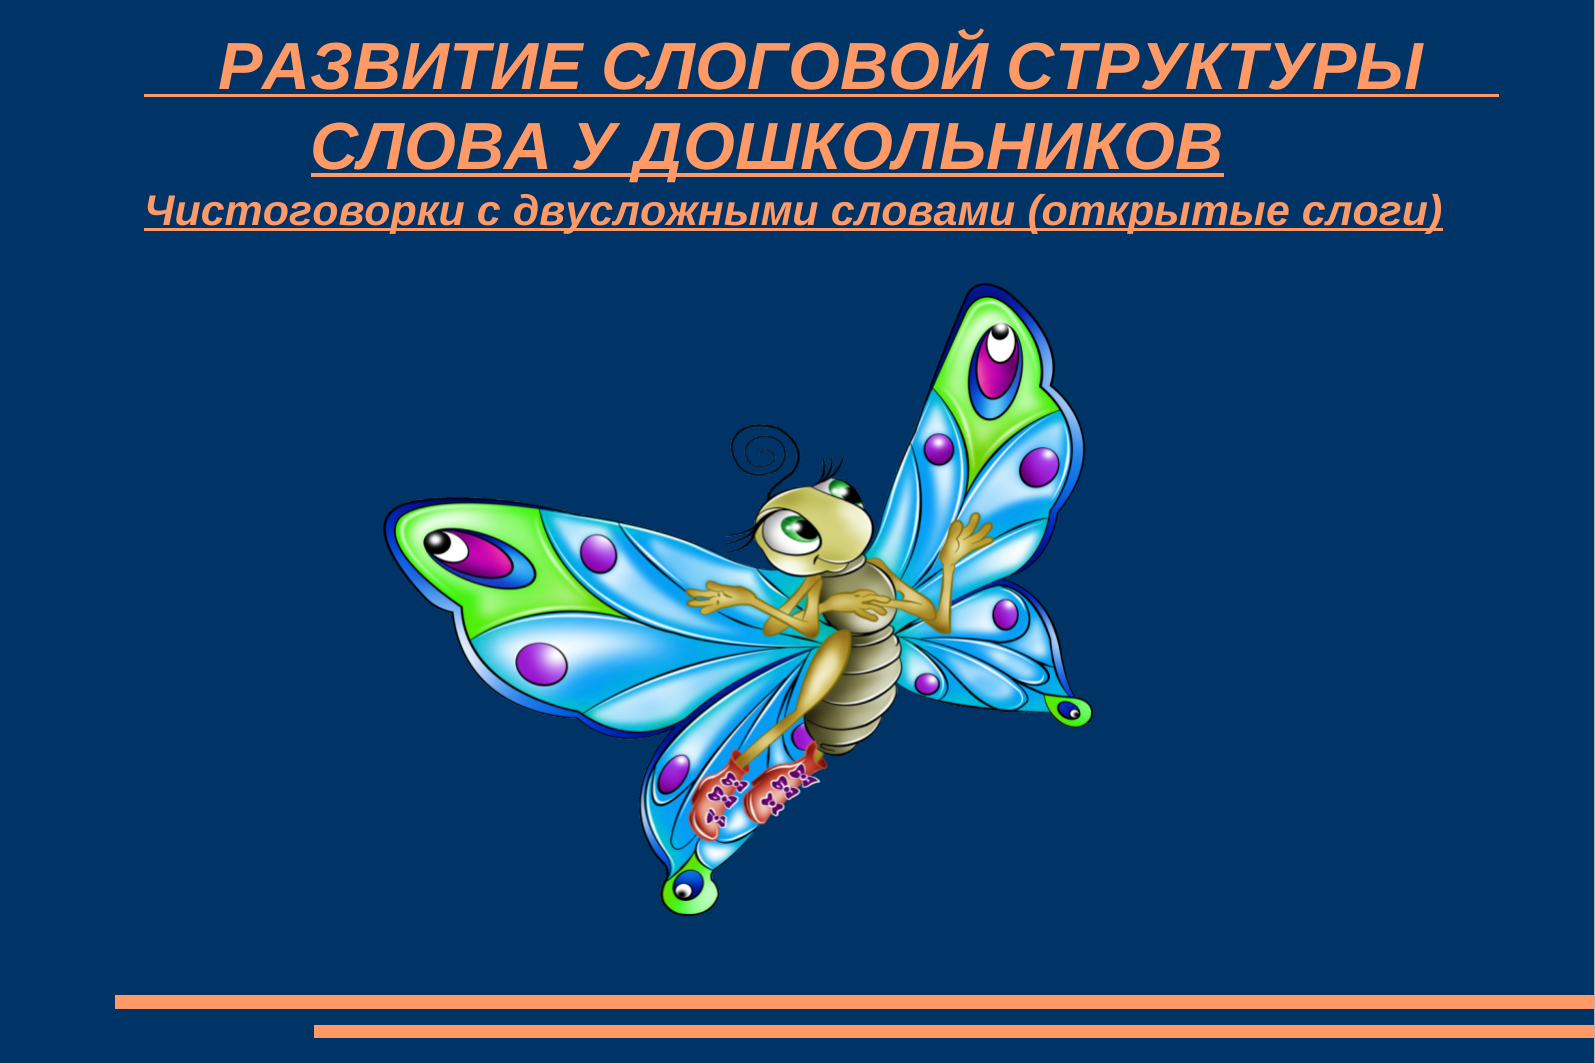

# РАЗВИТИЕ СЛОГОВОЙ СТРУКТУРЫ СЛОВА У ДОШКОЛЬНИКОВ Чистоговорки с двусложными словами (открытые слоги)